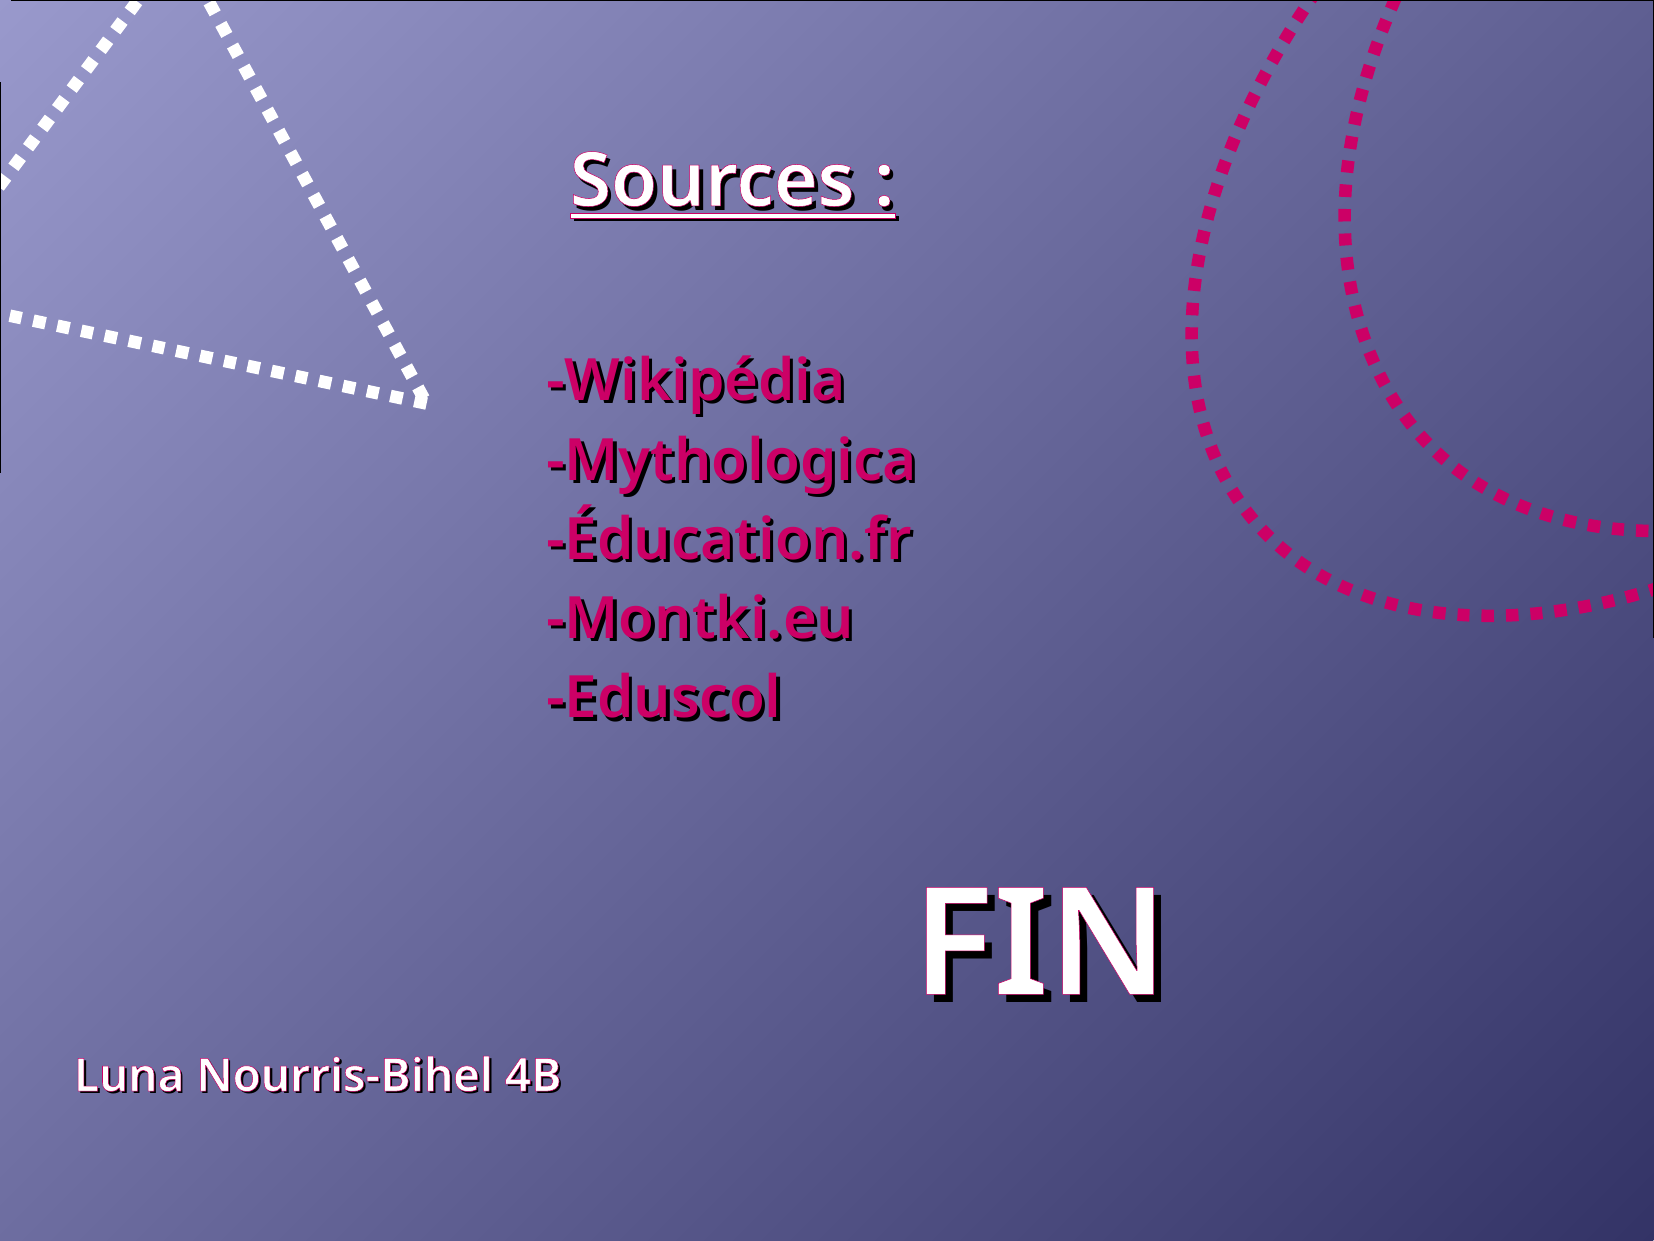

Sources :
-Wikipédia
-Mythologica
-Éducation.fr
-Montki.eu
-Eduscol
FIN
Luna Nourris-Bihel 4B